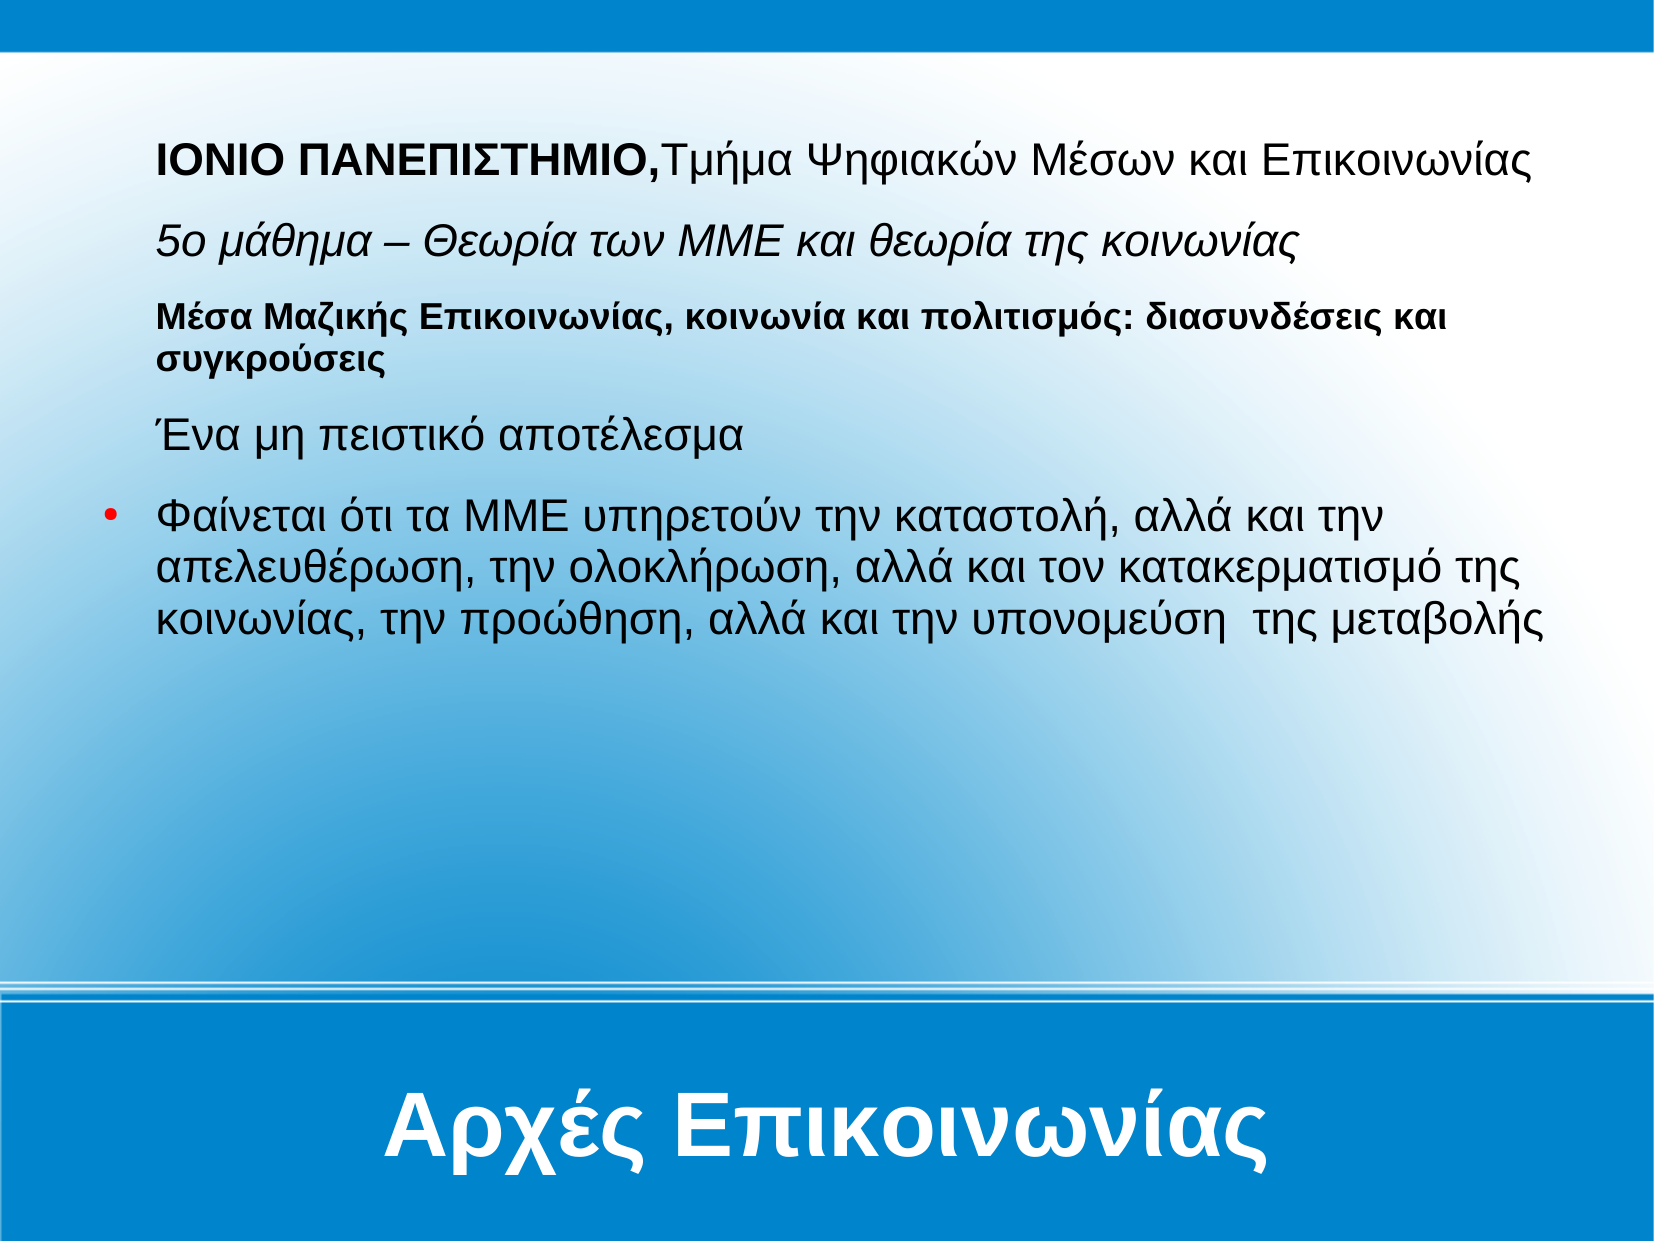

ΙΟΝΙΟ ΠΑΝΕΠΙΣΤΗΜΙΟ,Τμήμα Ψηφιακών Μέσων και Επικοινωνίας
5ο μάθημα – Θεωρία των ΜΜΕ και θεωρία της κοινωνίας
Μέσα Μαζικής Επικοινωνίας, κοινωνία και πολιτισμός: διασυνδέσεις και συγκρούσεις
Ένα μη πειστικό αποτέλεσμα
Φαίνεται ότι τα ΜΜΕ υπηρετούν την καταστολή, αλλά και την απελευθέρωση, την ολοκλήρωση, αλλά και τον κατακερματισμό της κοινωνίας, την προώθηση, αλλά και την υπονομεύση της μεταβολής
# Αρχές Επικοινωνίας